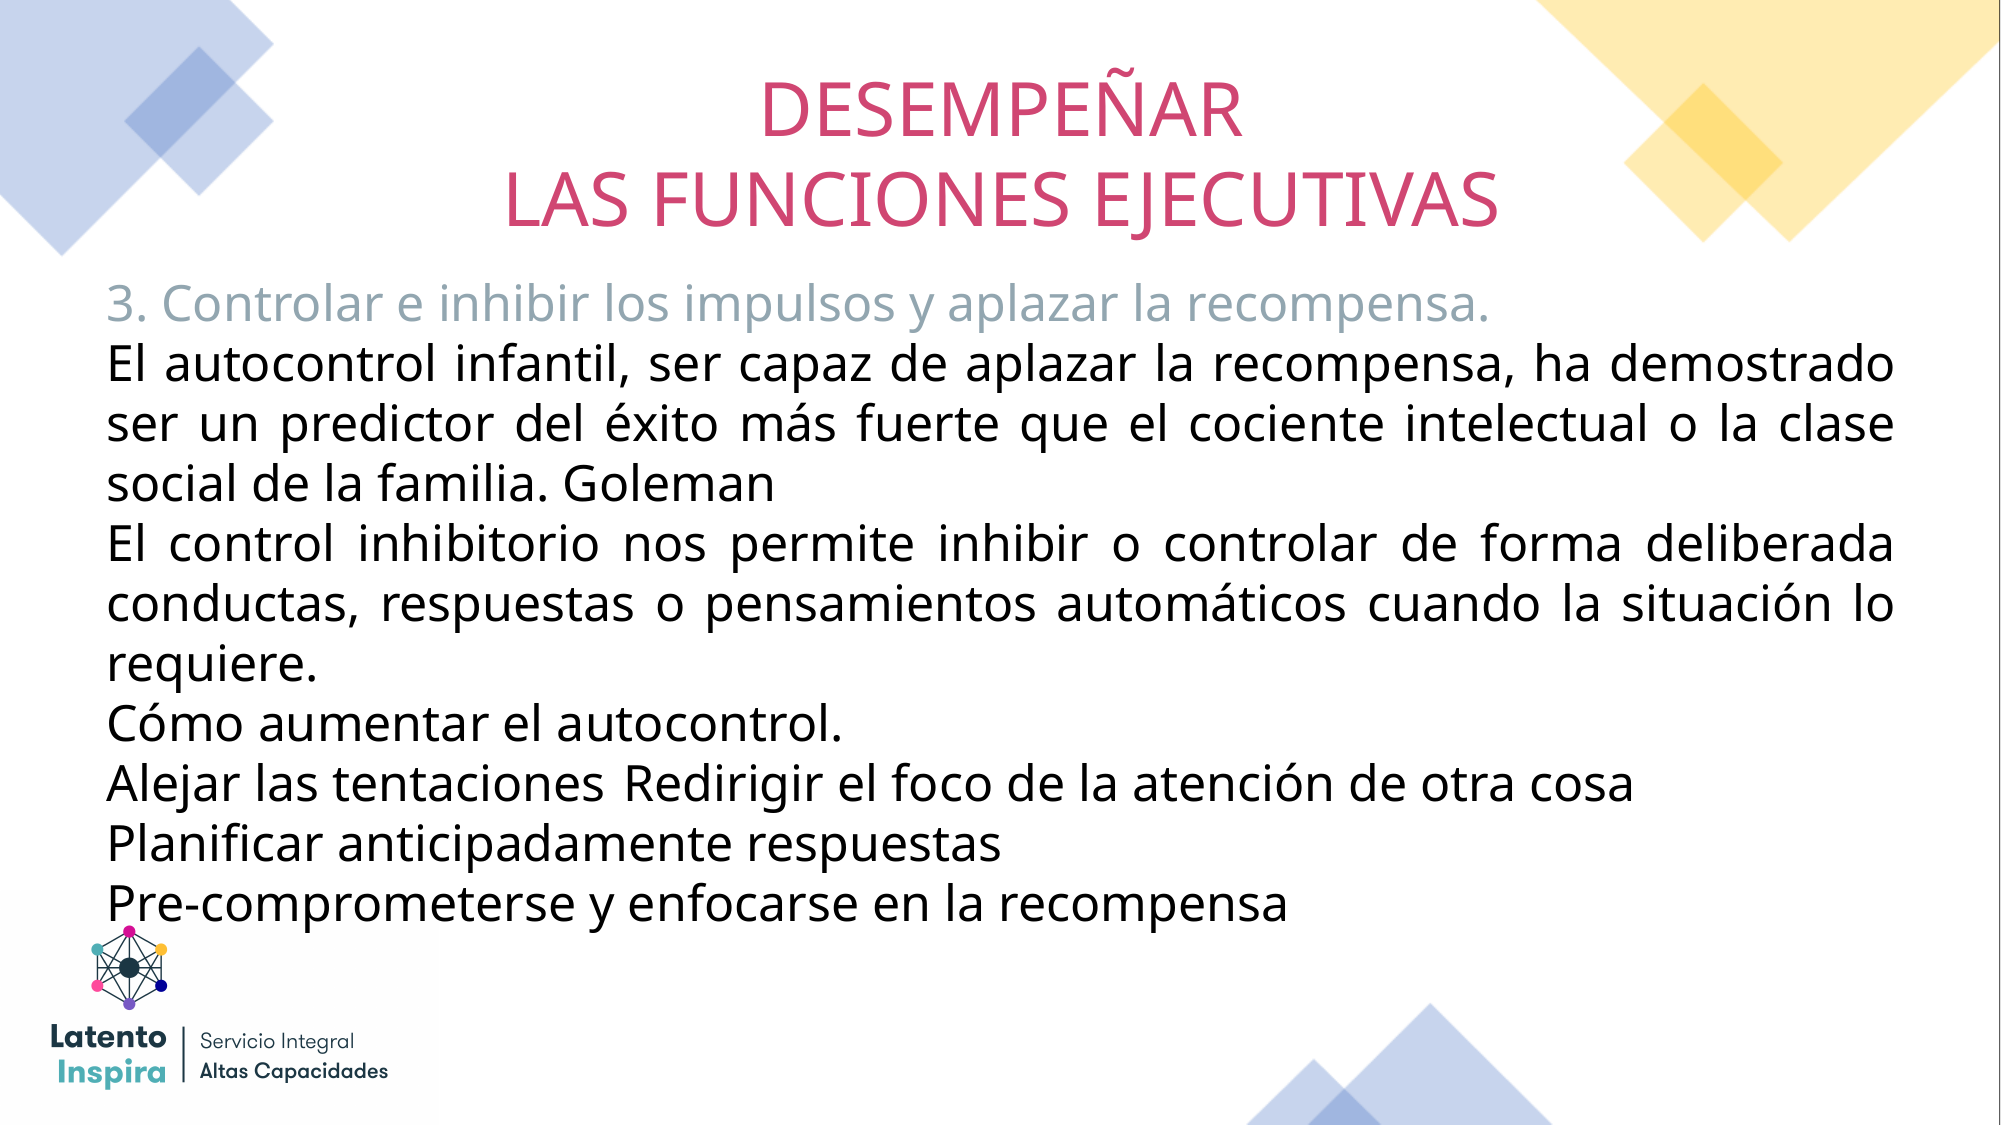

DESEMPEÑAR
LAS FUNCIONES EJECUTIVAS
3. Controlar e inhibir los impulsos y aplazar la recompensa.
El autocontrol infantil, ser capaz de aplazar la recompensa, ha demostrado ser un predictor del éxito más fuerte que el cociente intelectual o la clase social de la familia. Goleman
El control inhibitorio nos permite inhibir o controlar de forma deliberada conductas, respuestas o pensamientos automáticos cuando la situación lo requiere.
Cómo aumentar el autocontrol.
Alejar las tentaciones	Redirigir el foco de la atención de otra cosa
Planificar anticipadamente respuestas
Pre-comprometerse y enfocarse en la recompensa